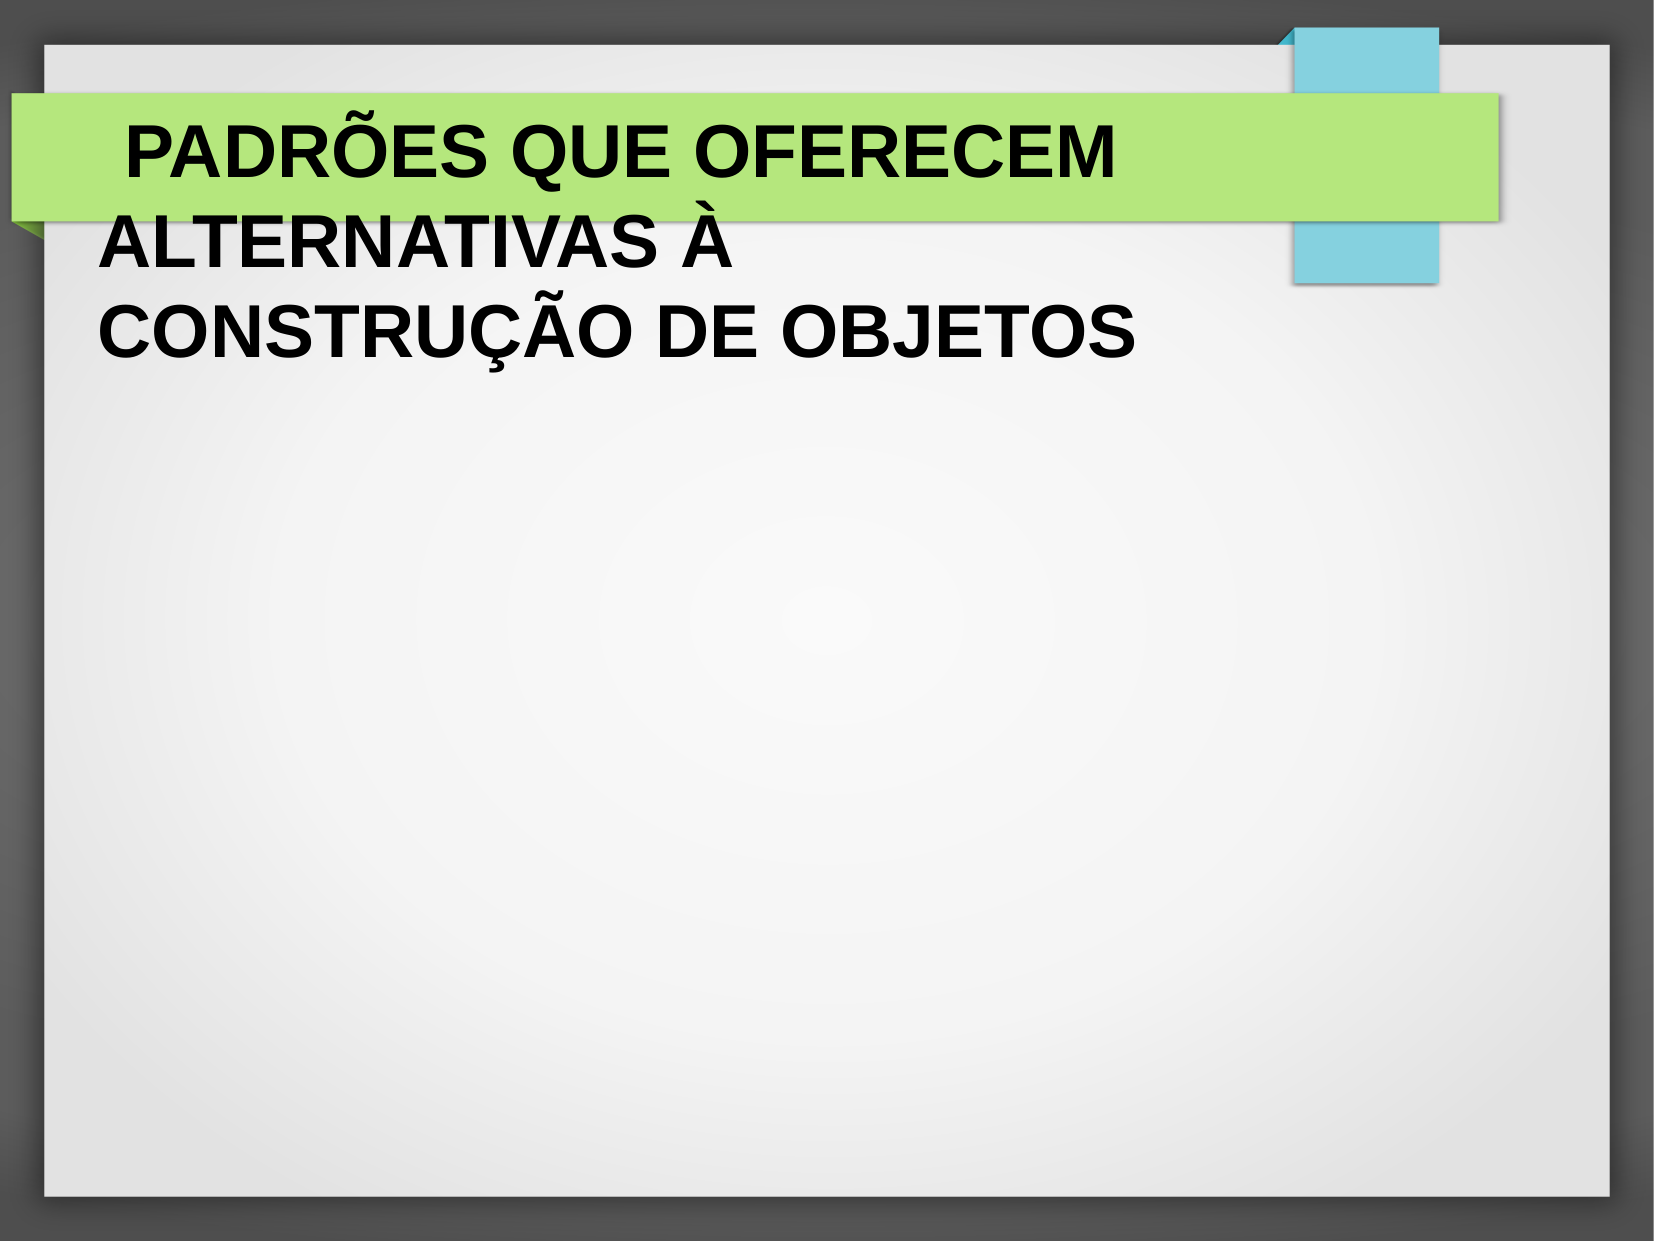

# PADRÕES QUE OFERECEM ALTERNATIVAS À CONSTRUÇÃO DE OBJETOS